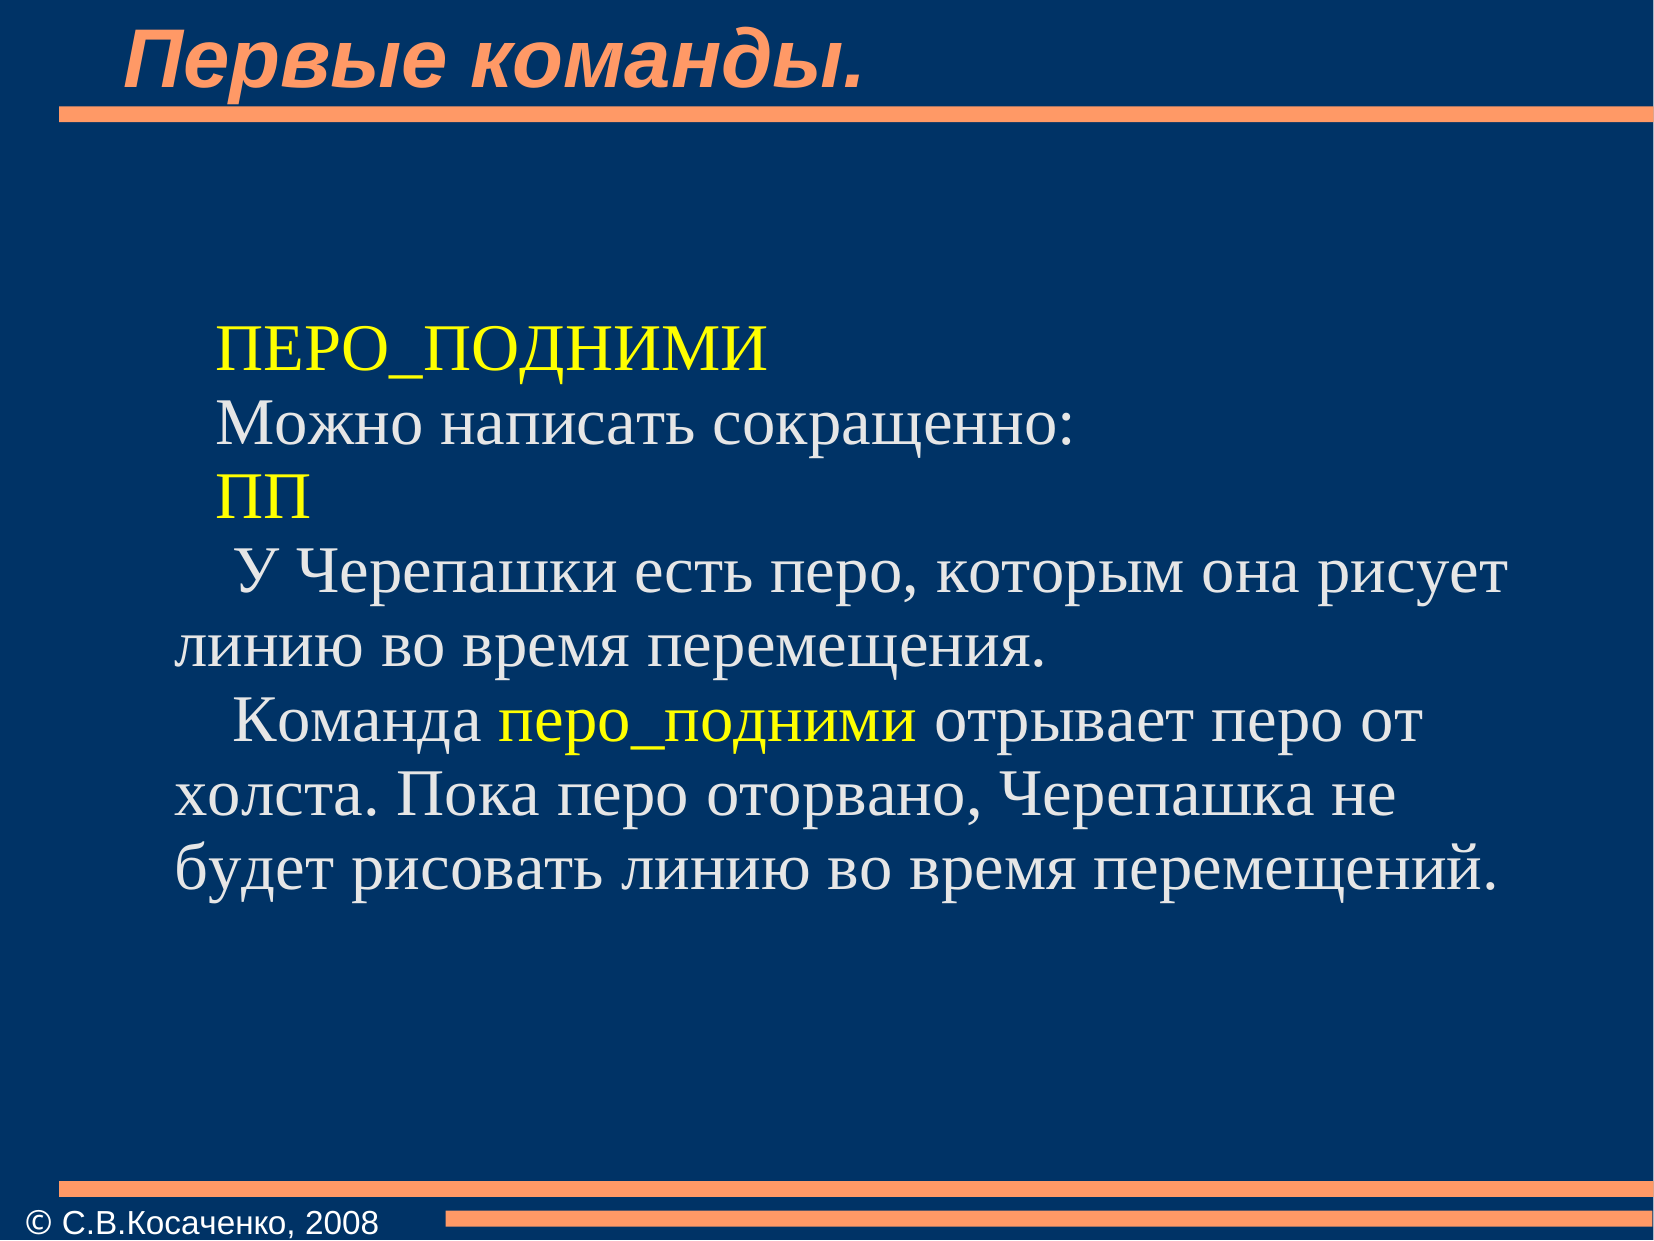

# Первые команды.
ПЕРО_ПОДНИМИ
Можно написать сокращенно:
ПП
 У Черепашки есть перо, которым она рисует линию во время перемещения.
 Команда перо_подними отрывает перо от холста. Пока перо оторвано, Черепашка не будет рисовать линию во время перемещений.